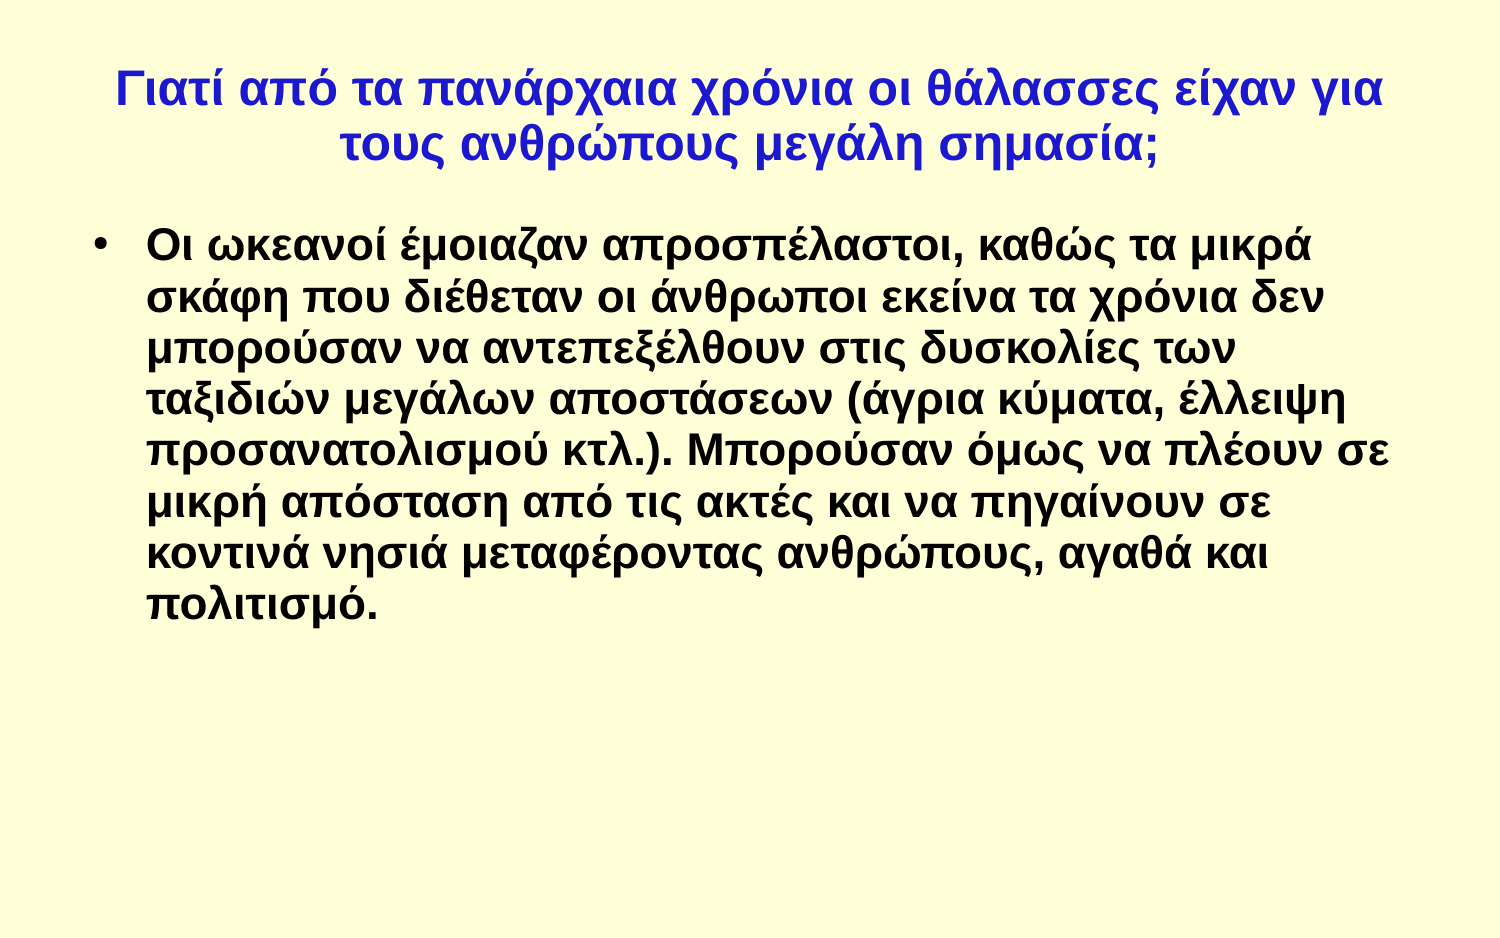

# Γιατί από τα πανάρχαια χρόνια οι θάλασσες είχαν για τους ανθρώπους μεγάλη σημασία;
Οι ωκεανοί έμοιαζαν απροσπέλαστοι, καθώς τα μικρά σκάφη που διέθεταν οι άνθρωποι εκείνα τα χρόνια δεν μπορούσαν να αντεπεξέλθουν στις δυσκολίες των ταξιδιών μεγάλων αποστάσεων (άγρια κύματα, έλλειψη προσανατολισμού κτλ.). Μπορούσαν όμως να πλέουν σε μικρή απόσταση από τις ακτές και να πηγαίνουν σε κοντινά νησιά μεταφέροντας ανθρώπους, αγαθά και πολιτισμό.